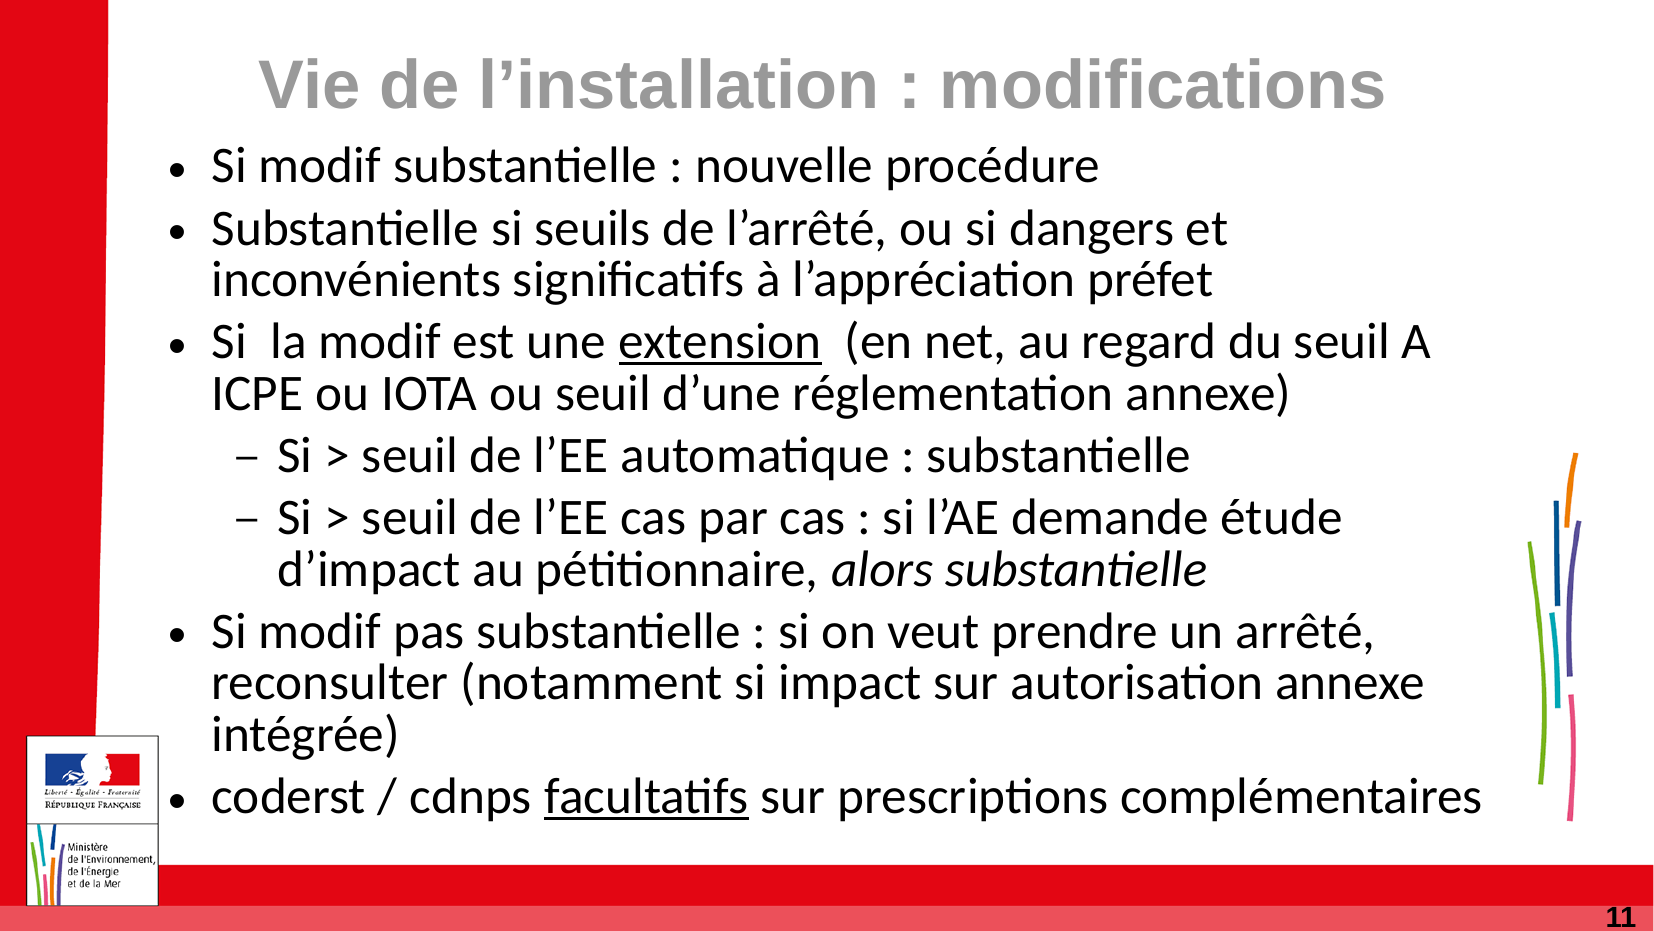

# Vie de l’installation : modifications
Si modif substantielle : nouvelle procédure
Substantielle si seuils de l’arrêté, ou si dangers et inconvénients significatifs à l’appréciation préfet
Si la modif est une extension (en net, au regard du seuil A ICPE ou IOTA ou seuil d’une réglementation annexe)
Si > seuil de l’EE automatique : substantielle
Si > seuil de l’EE cas par cas : si l’AE demande étude d’impact au pétitionnaire, alors substantielle
Si modif pas substantielle : si on veut prendre un arrêté, reconsulter (notamment si impact sur autorisation annexe intégrée)
coderst / cdnps facultatifs sur prescriptions complémentaires
11